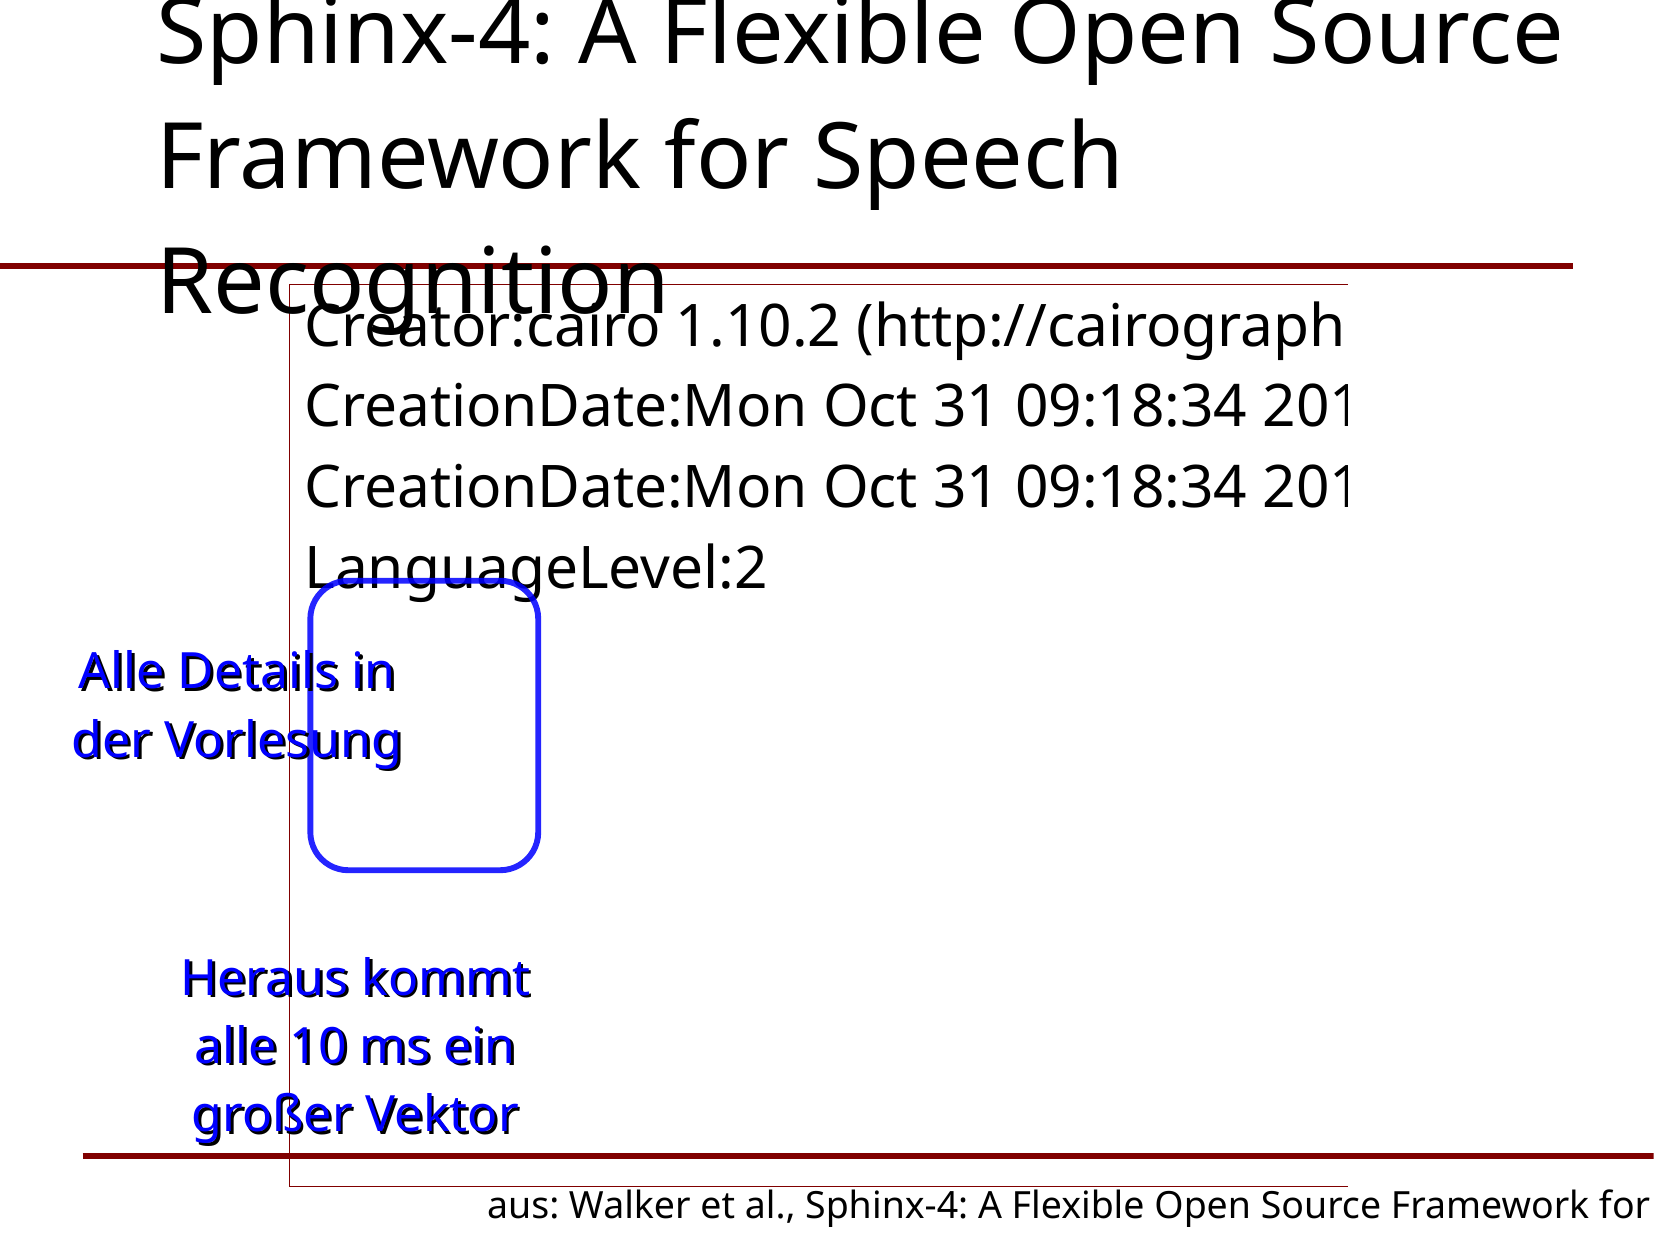

# Sphinx-4: A Flexible Open Source Framework for Speech Recognition
Alle Details in
der Vorlesung
Heraus kommt
alle 10 ms ein
großer Vektor
aus: Walker et al., Sphinx-4: A Flexible Open Source Framework for SR, 2004.